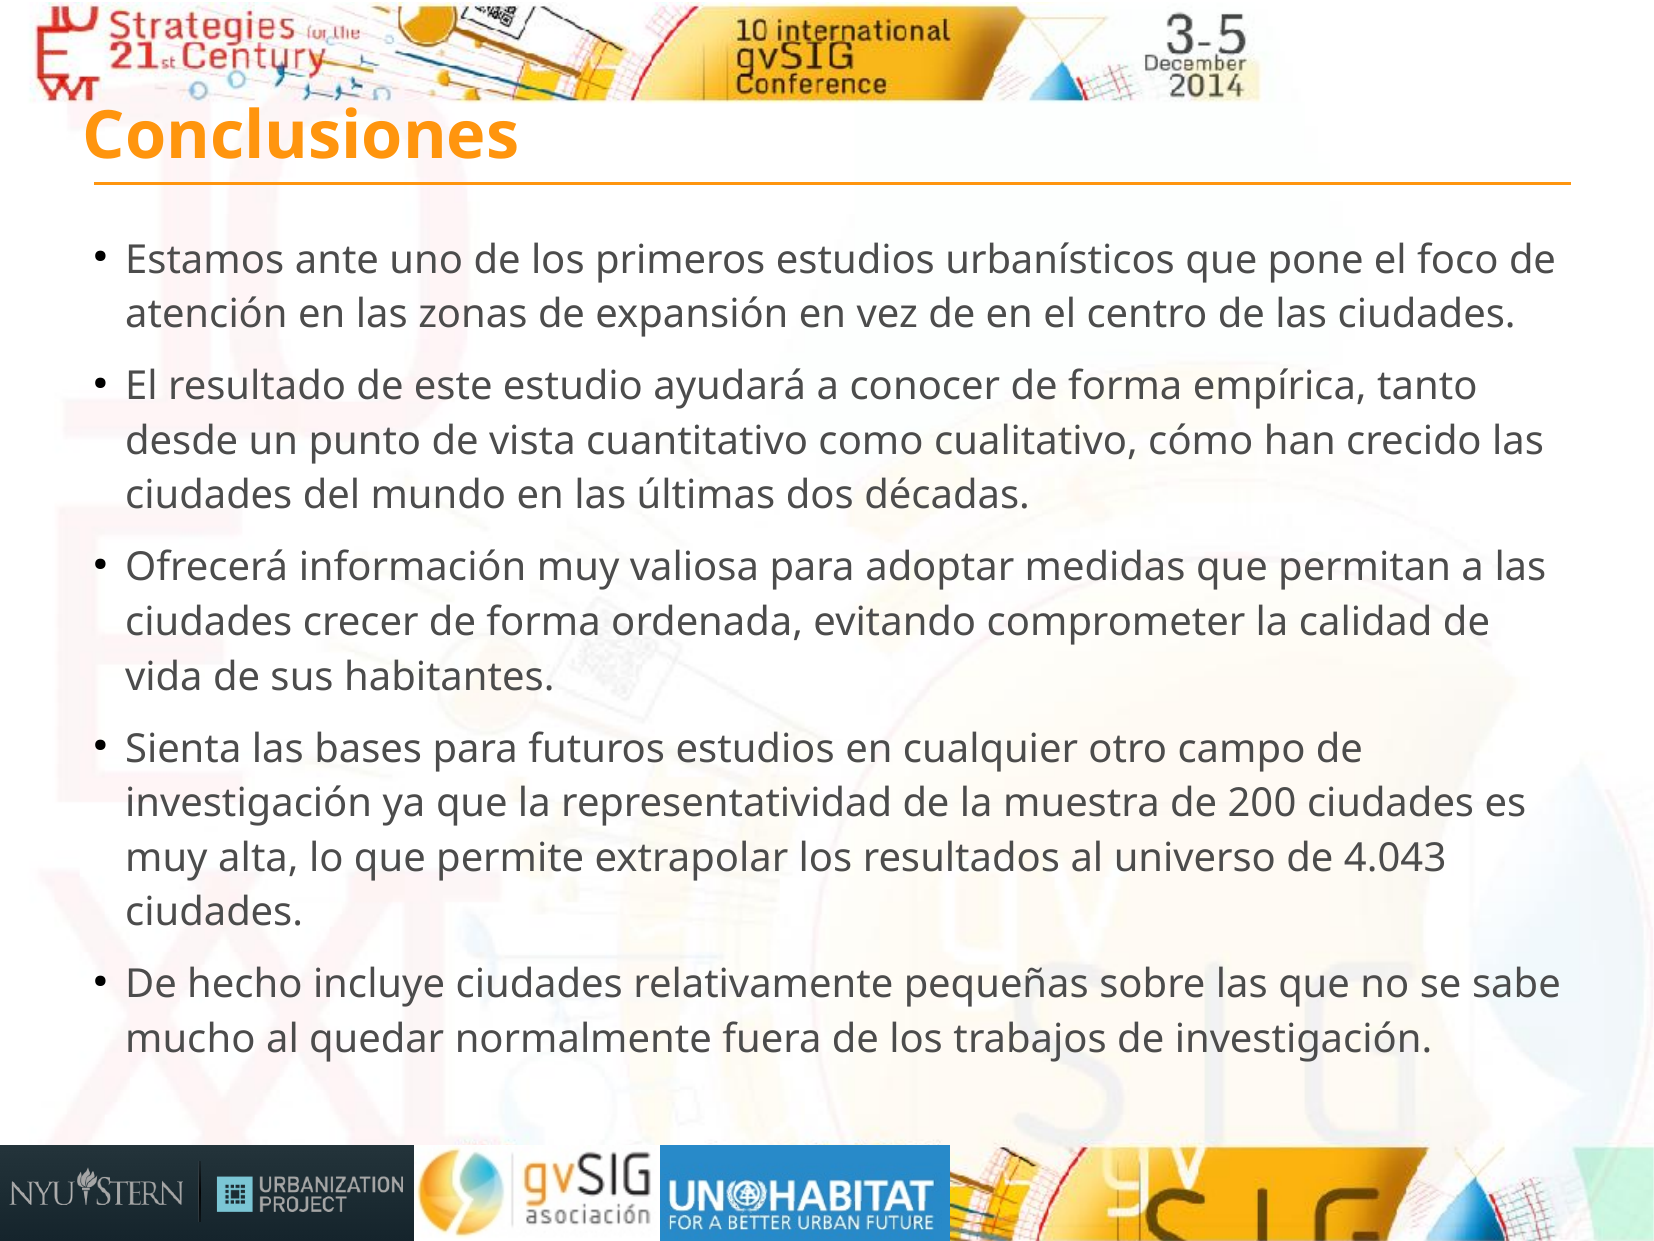

Conclusiones
# Estamos ante uno de los primeros estudios urbanísticos que pone el foco de atención en las zonas de expansión en vez de en el centro de las ciudades.
El resultado de este estudio ayudará a conocer de forma empírica, tanto desde un punto de vista cuantitativo como cualitativo, cómo han crecido las ciudades del mundo en las últimas dos décadas.
Ofrecerá información muy valiosa para adoptar medidas que permitan a las ciudades crecer de forma ordenada, evitando comprometer la calidad de vida de sus habitantes.
Sienta las bases para futuros estudios en cualquier otro campo de investigación ya que la representatividad de la muestra de 200 ciudades es muy alta, lo que permite extrapolar los resultados al universo de 4.043 ciudades.
De hecho incluye ciudades relativamente pequeñas sobre las que no se sabe mucho al quedar normalmente fuera de los trabajos de investigación.